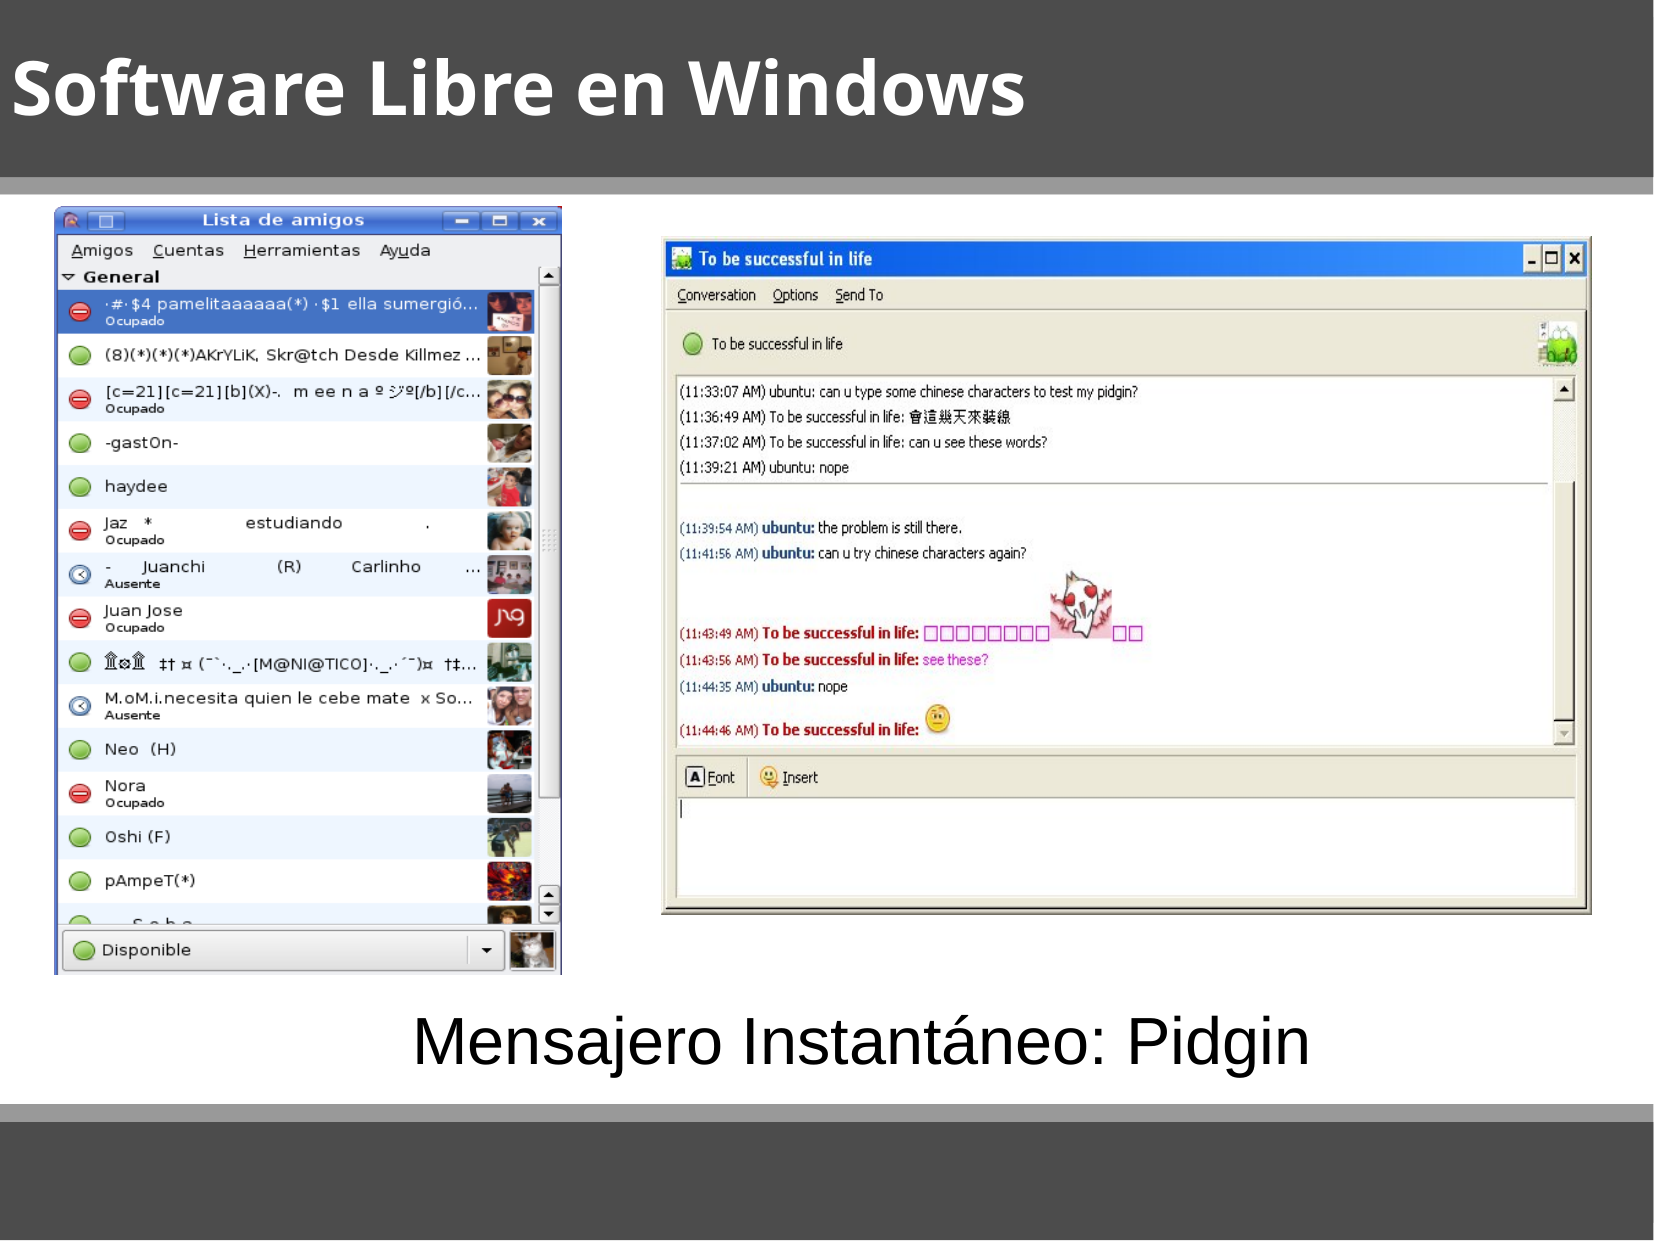

# Software Libre en Windows
Mensajero Instantáneo: Pidgin